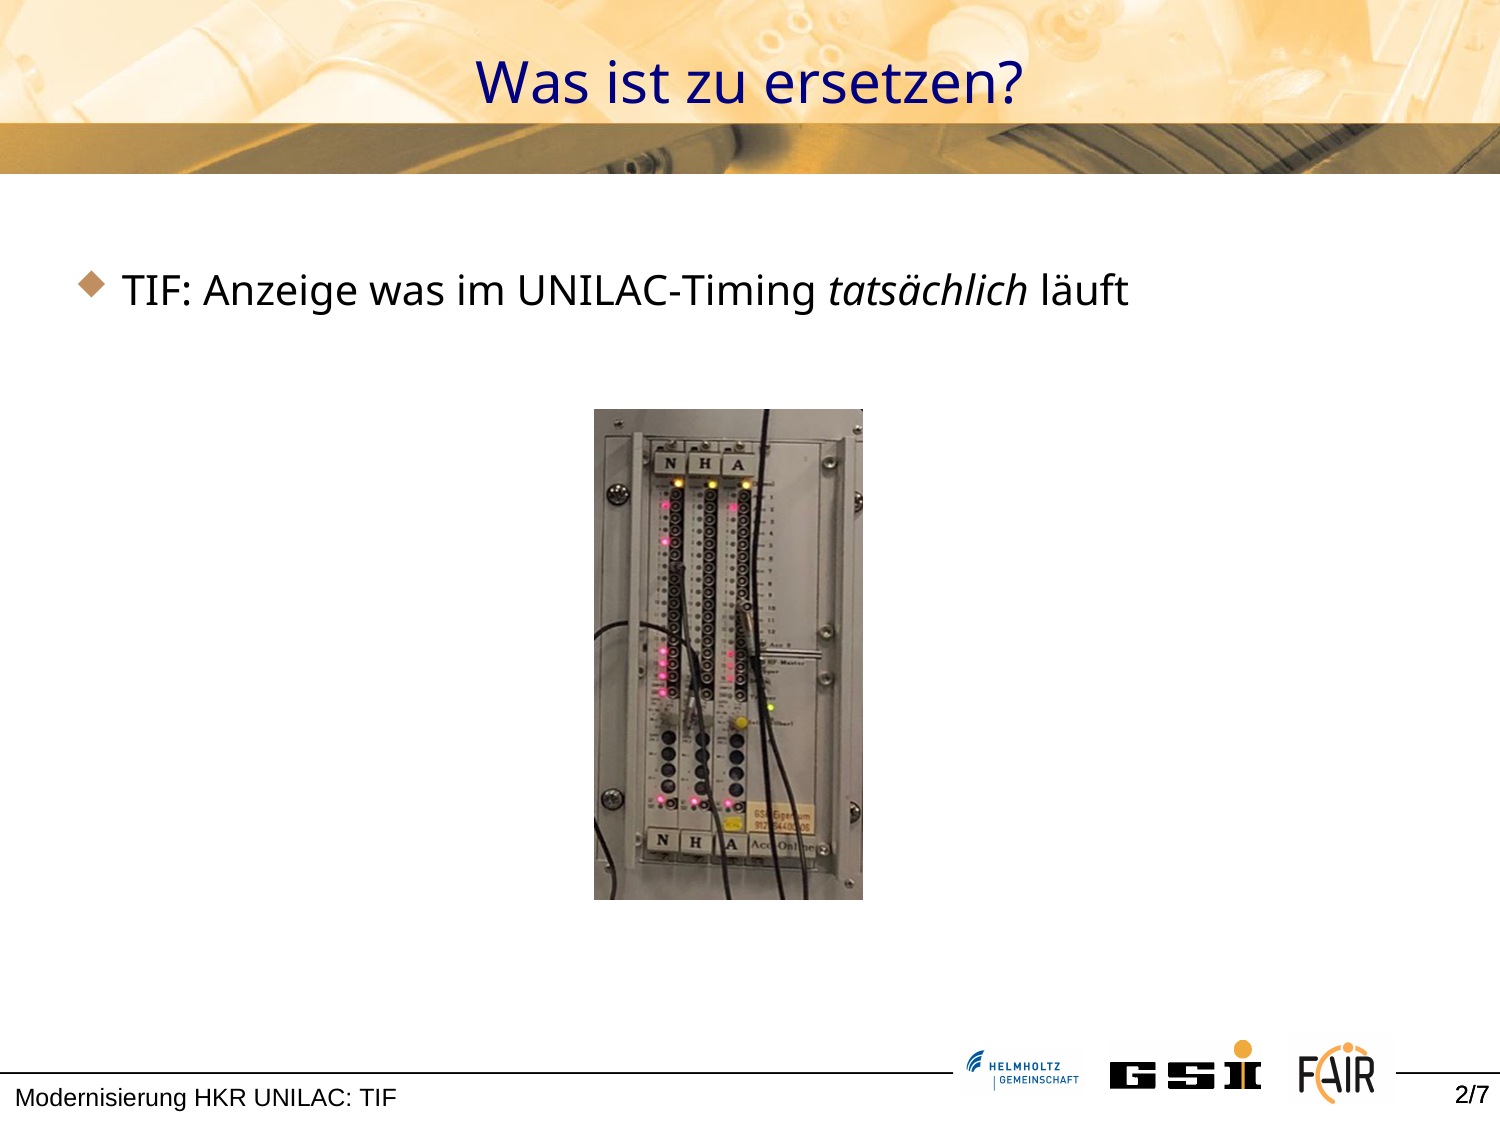

# Was ist zu ersetzen?
TIF: Anzeige was im UNILAC-Timing tatsächlich läuft
2